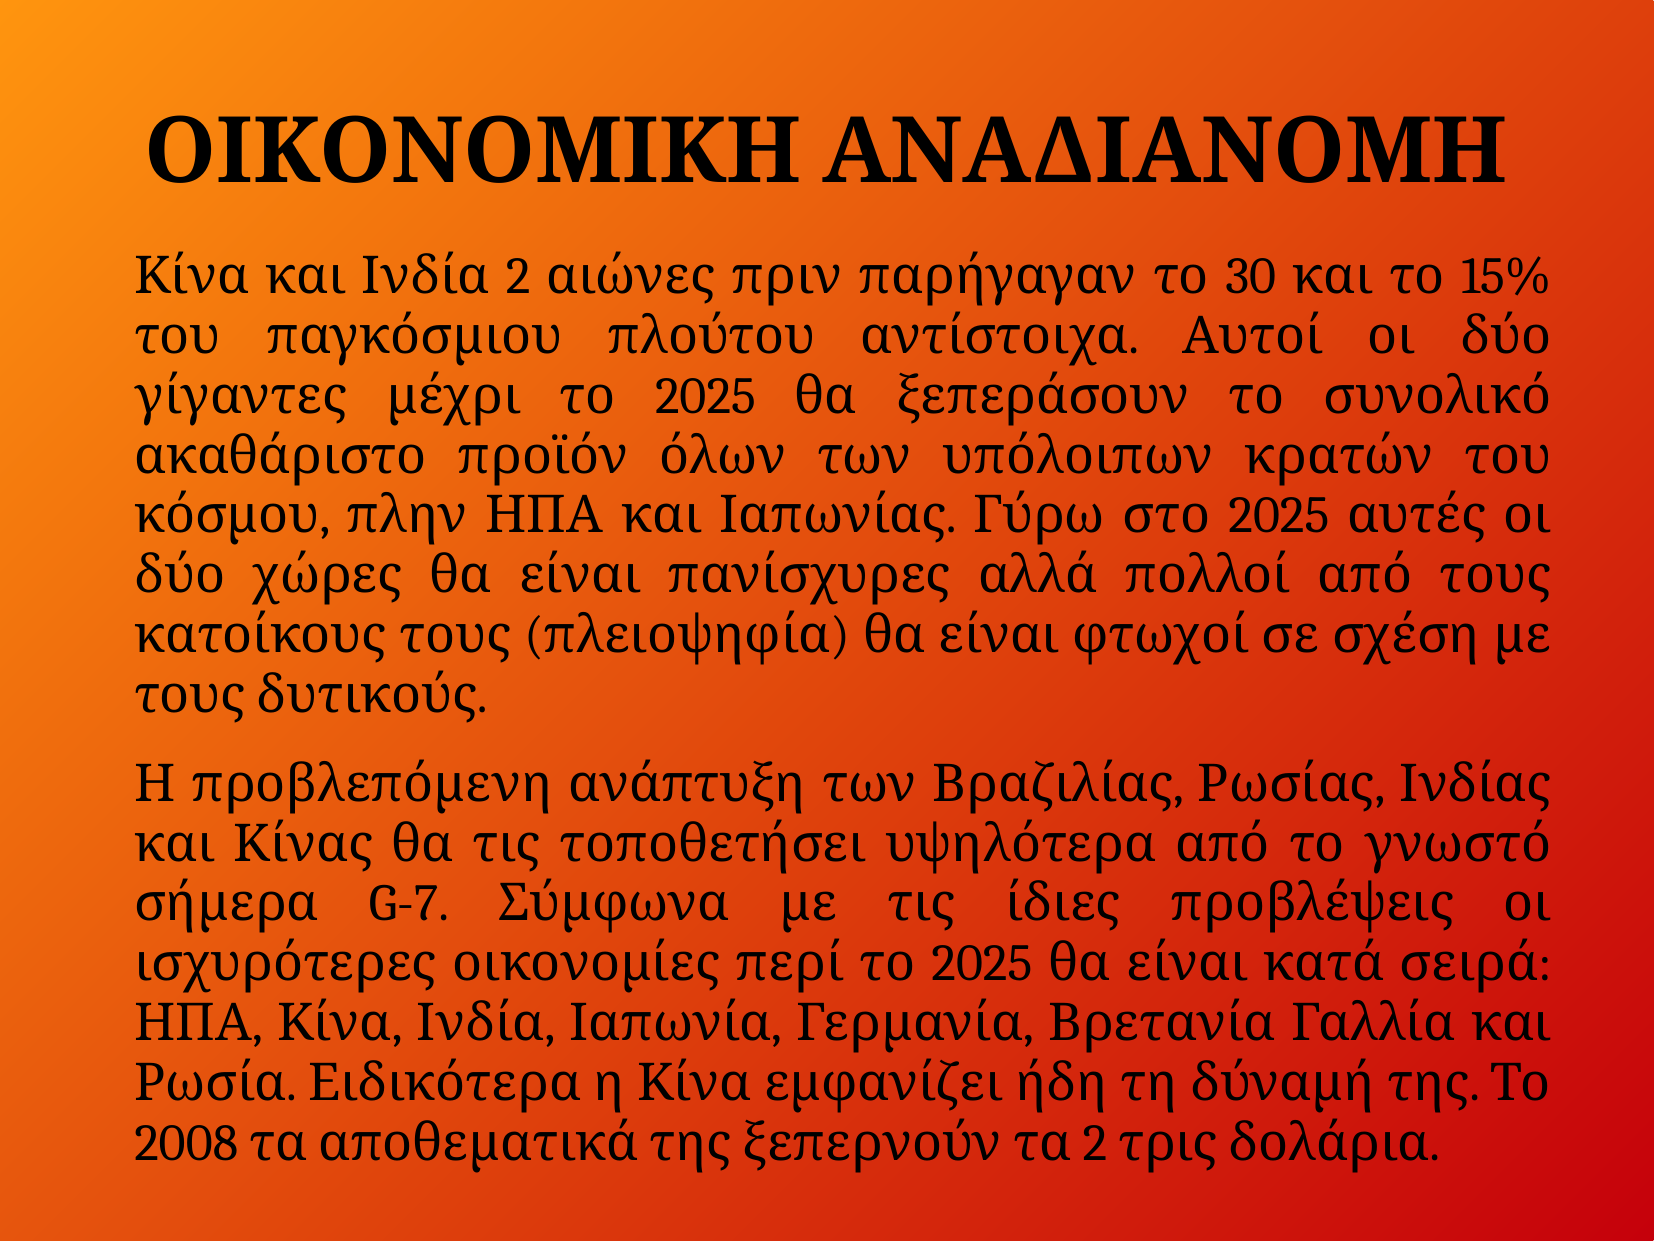

# ΟΙΚΟΝΟΜΙΚΗ ΑΝΑΔΙΑΝΟΜΗ
Κίνα και Ινδία 2 αιώνες πριν παρήγαγαν το 30 και το 15% του παγκόσμιου πλούτου αντίστοιχα. Αυτοί οι δύο γίγαντες μέχρι το 2025 θα ξεπεράσουν το συνολικό ακαθάριστο προϊόν όλων των υπόλοιπων κρατών του κόσμου, πλην ΗΠΑ και Ιαπωνίας. Γύρω στο 2025 αυτές οι δύο χώρες θα είναι πανίσχυρες αλλά πολλοί από τους κατοίκους τους (πλειοψηφία) θα είναι φτωχοί σε σχέση με τους δυτικούς.
Η προβλεπόμενη ανάπτυξη των Βραζιλίας, Ρωσίας, Ινδίας και Κίνας θα τις τοποθετήσει υψηλότερα από το γνωστό σήμερα G-7. Σύμφωνα με τις ίδιες προβλέψεις οι ισχυρότερες οικονομίες περί το 2025 θα είναι κατά σειρά: ΗΠΑ, Κίνα, Ινδία, Ιαπωνία, Γερμανία, Βρετανία Γαλλία και Ρωσία. Ειδικότερα η Κίνα εμφανίζει ήδη τη δύναμή της. Το 2008 τα αποθεματικά της ξεπερνούν τα 2 τρις δολάρια.